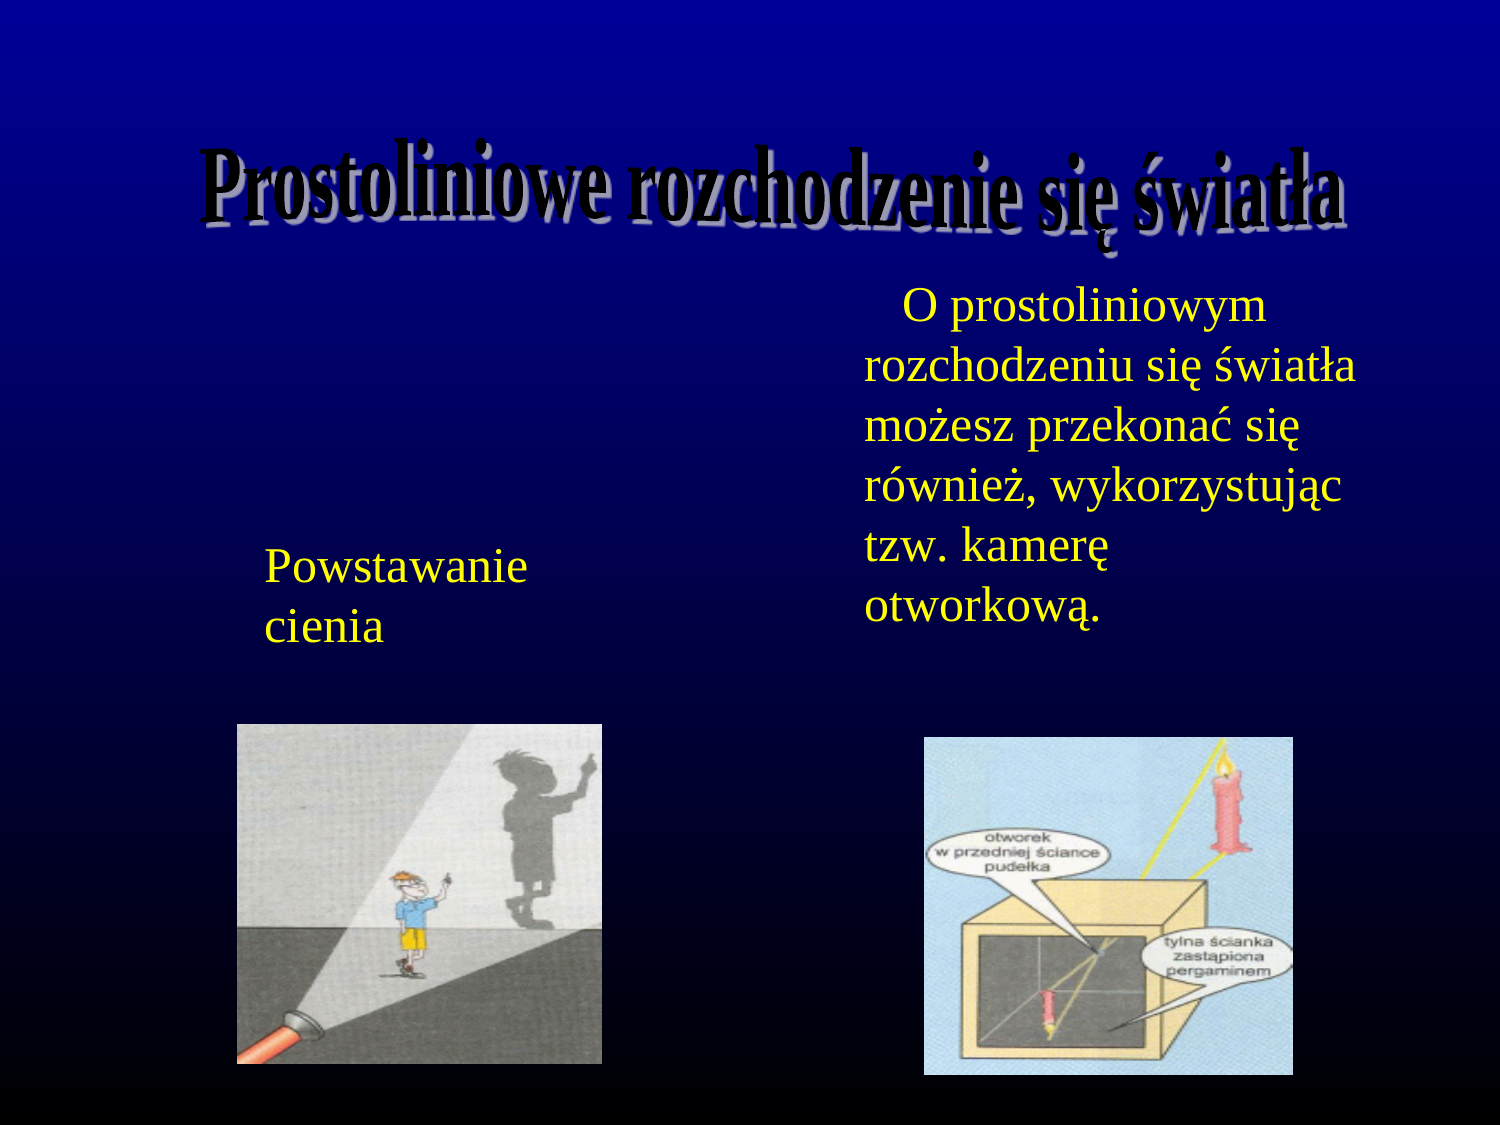

Prostoliniowe rozchodzenie się światła
   O prostoliniowym rozchodzeniu się światła możesz przekonać się również, wykorzystując tzw. kamerę otworkową.
Powstawanie cienia